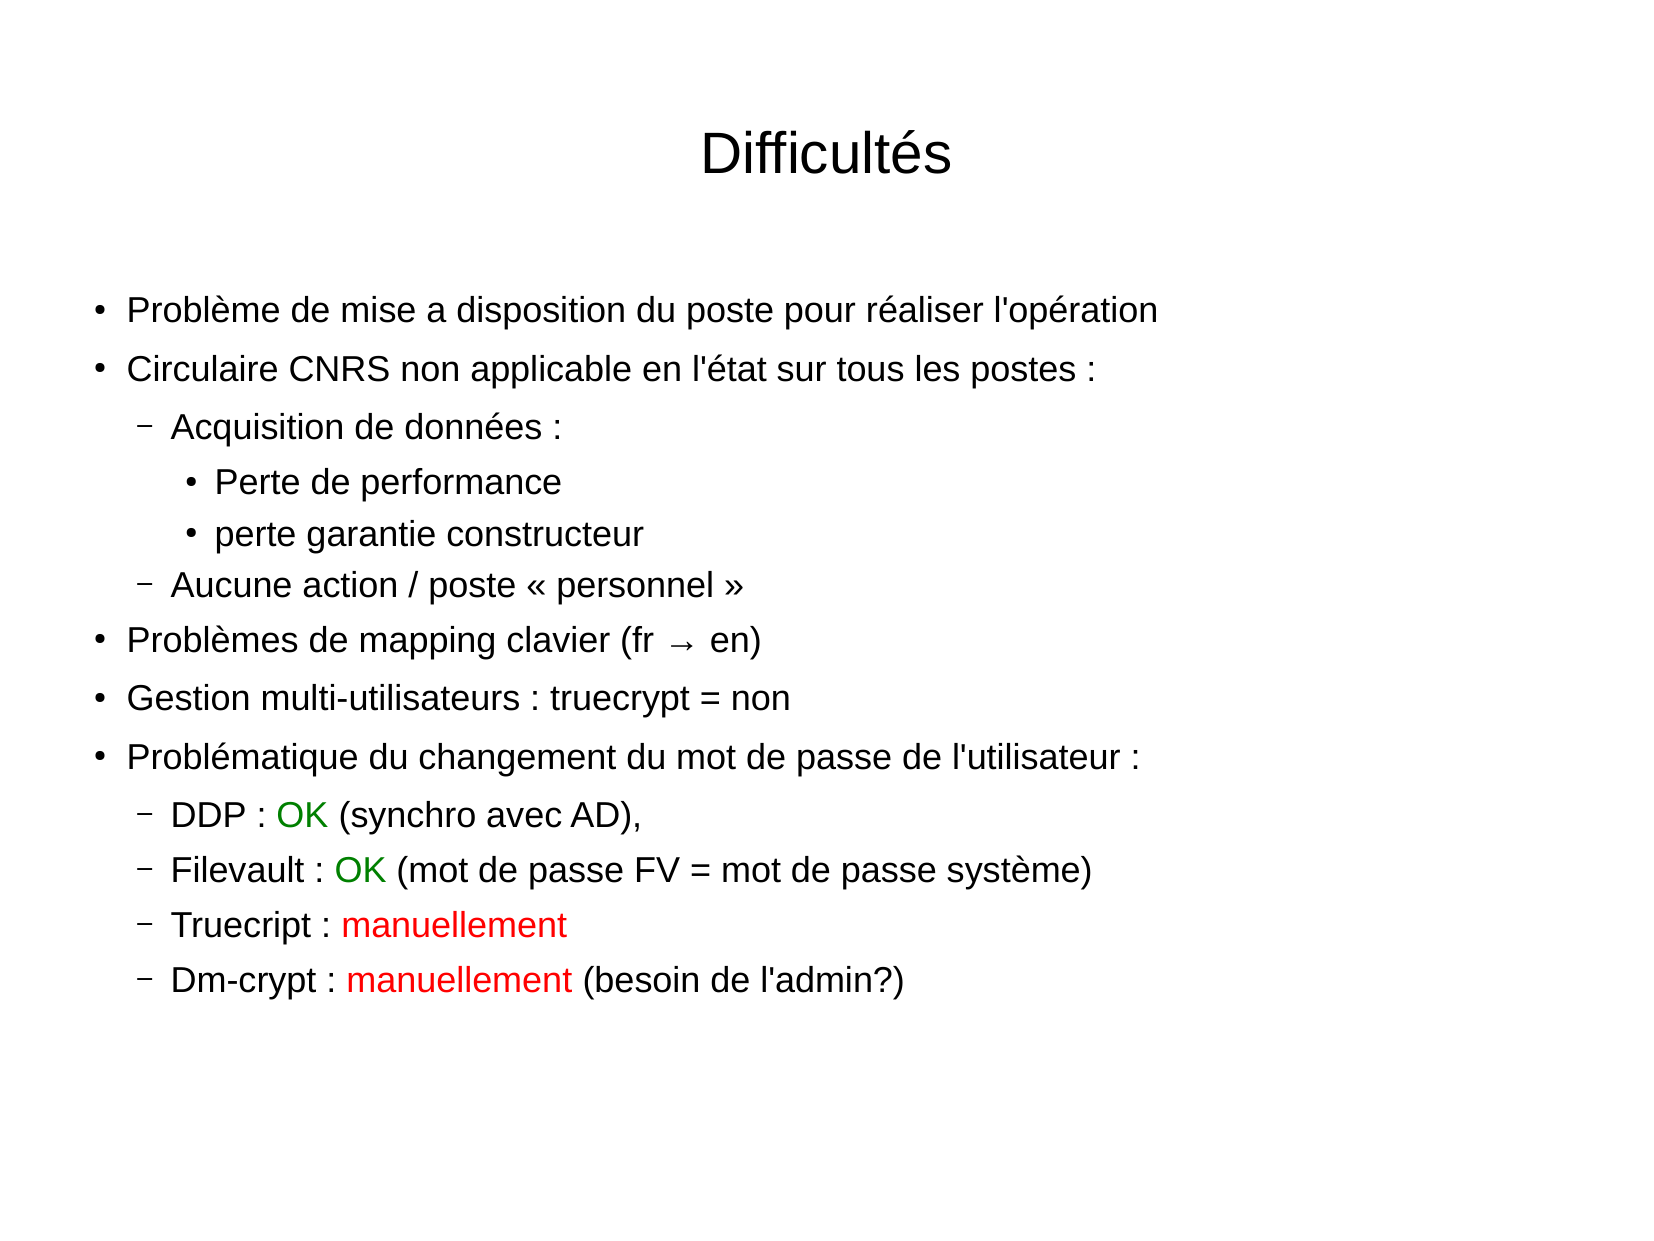

# Difficultés
Problème de mise a disposition du poste pour réaliser l'opération
Circulaire CNRS non applicable en l'état sur tous les postes :
Acquisition de données :
Perte de performance
perte garantie constructeur
Aucune action / poste « personnel »
Problèmes de mapping clavier (fr → en)
Gestion multi-utilisateurs : truecrypt = non
Problématique du changement du mot de passe de l'utilisateur :
DDP : OK (synchro avec AD),
Filevault : OK (mot de passe FV = mot de passe système)
Truecript : manuellement
Dm-crypt : manuellement (besoin de l'admin?)